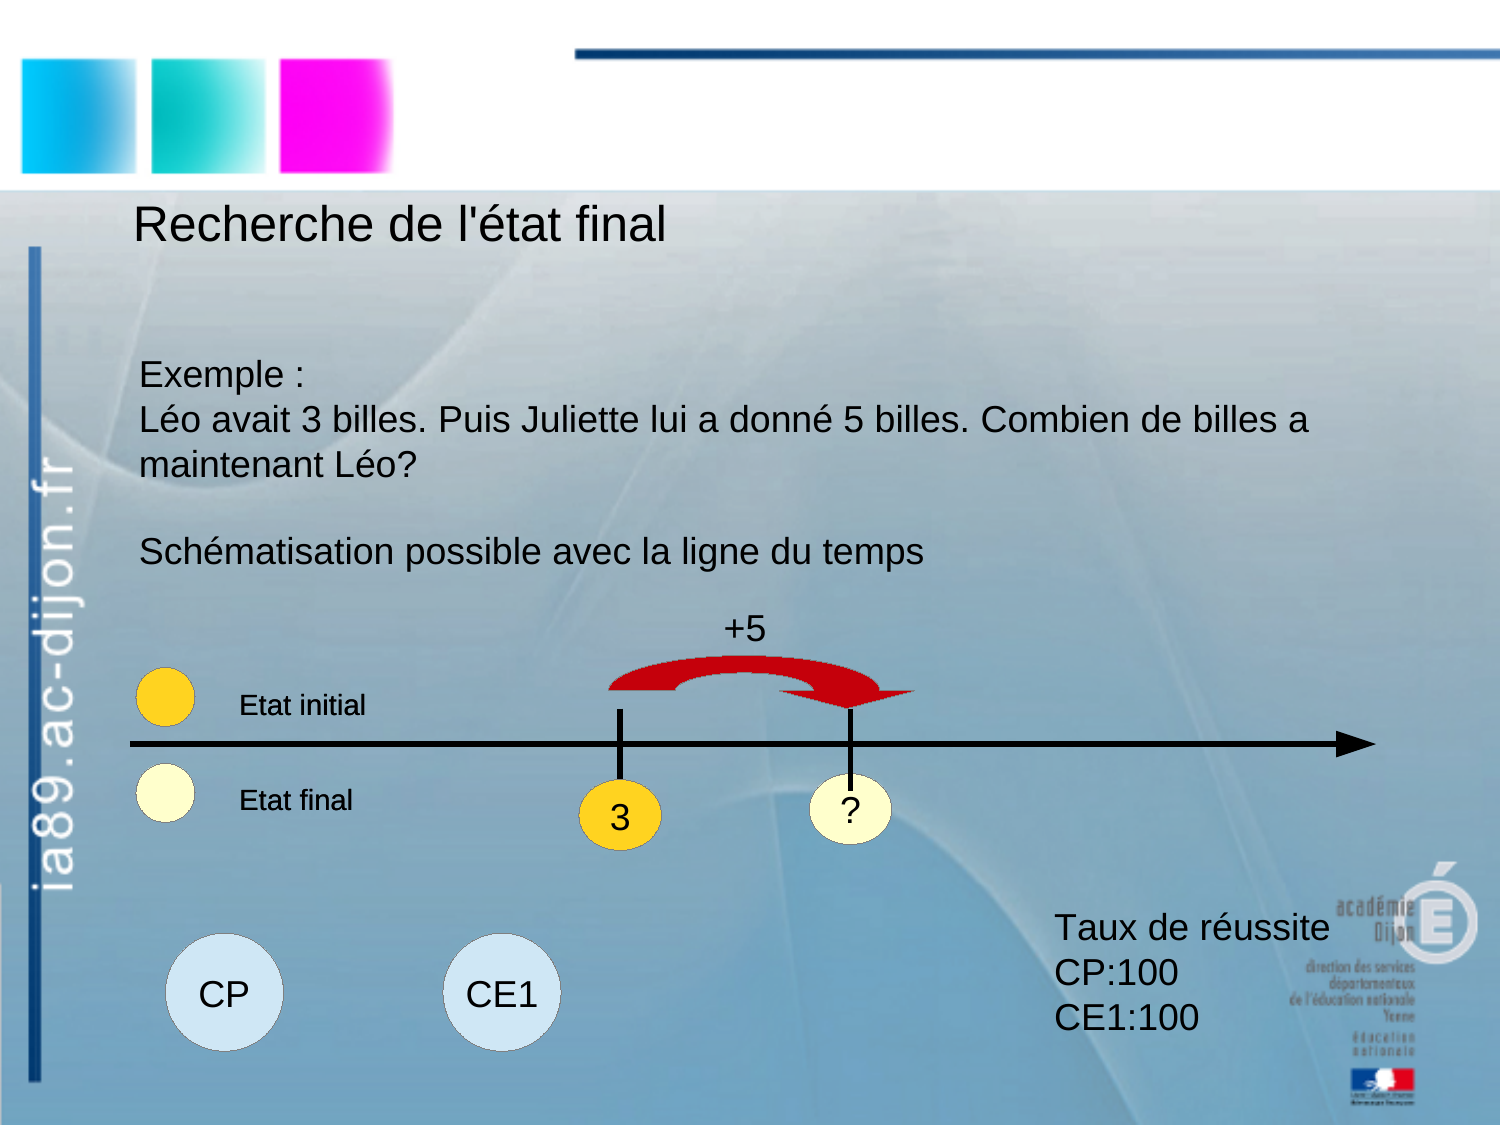

Recherche de l'état final
Exemple :
Léo avait 3 billes. Puis Juliette lui a donné 5 billes. Combien de billes a maintenant Léo?
Schématisation possible avec la ligne du temps
+5
Etat initial
Etat initial
?
Etat final
Etat final
3
3
3
Taux de réussite
CP:100
CE1:100
CP
CE1